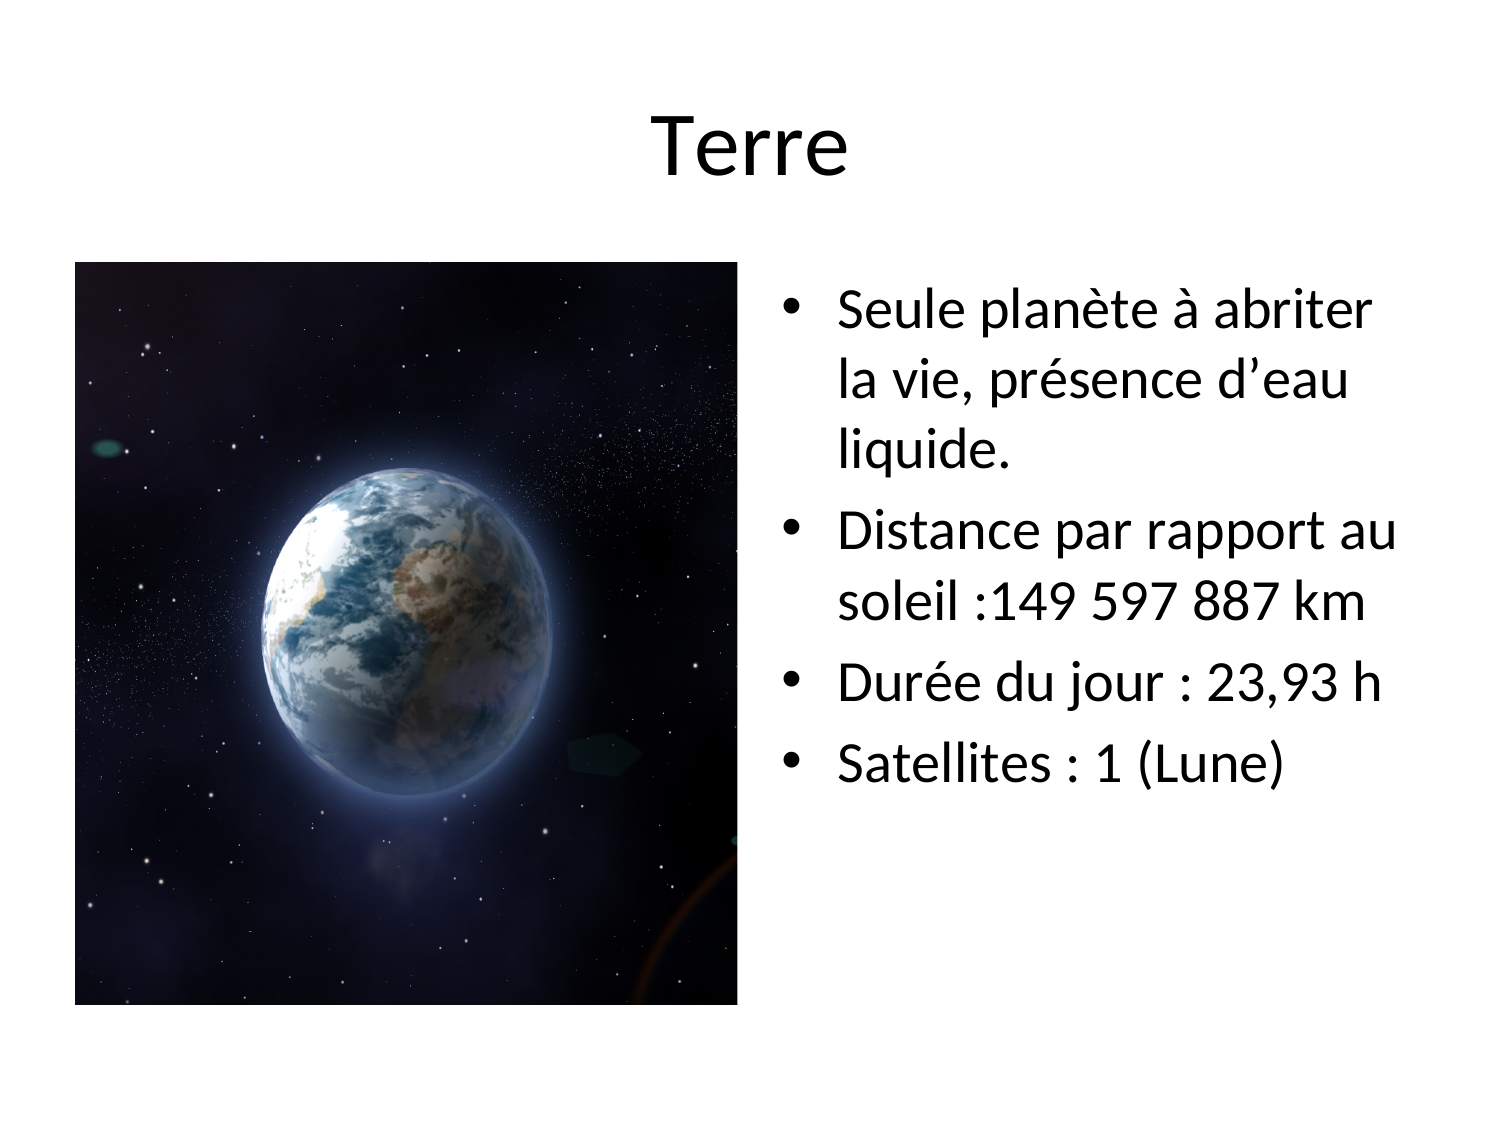

# Terre
Seule planète à abriter la vie, présence d’eau liquide.
Distance par rapport au soleil :149 597 887 km
Durée du jour : 23,93 h
Satellites : 1 (Lune)